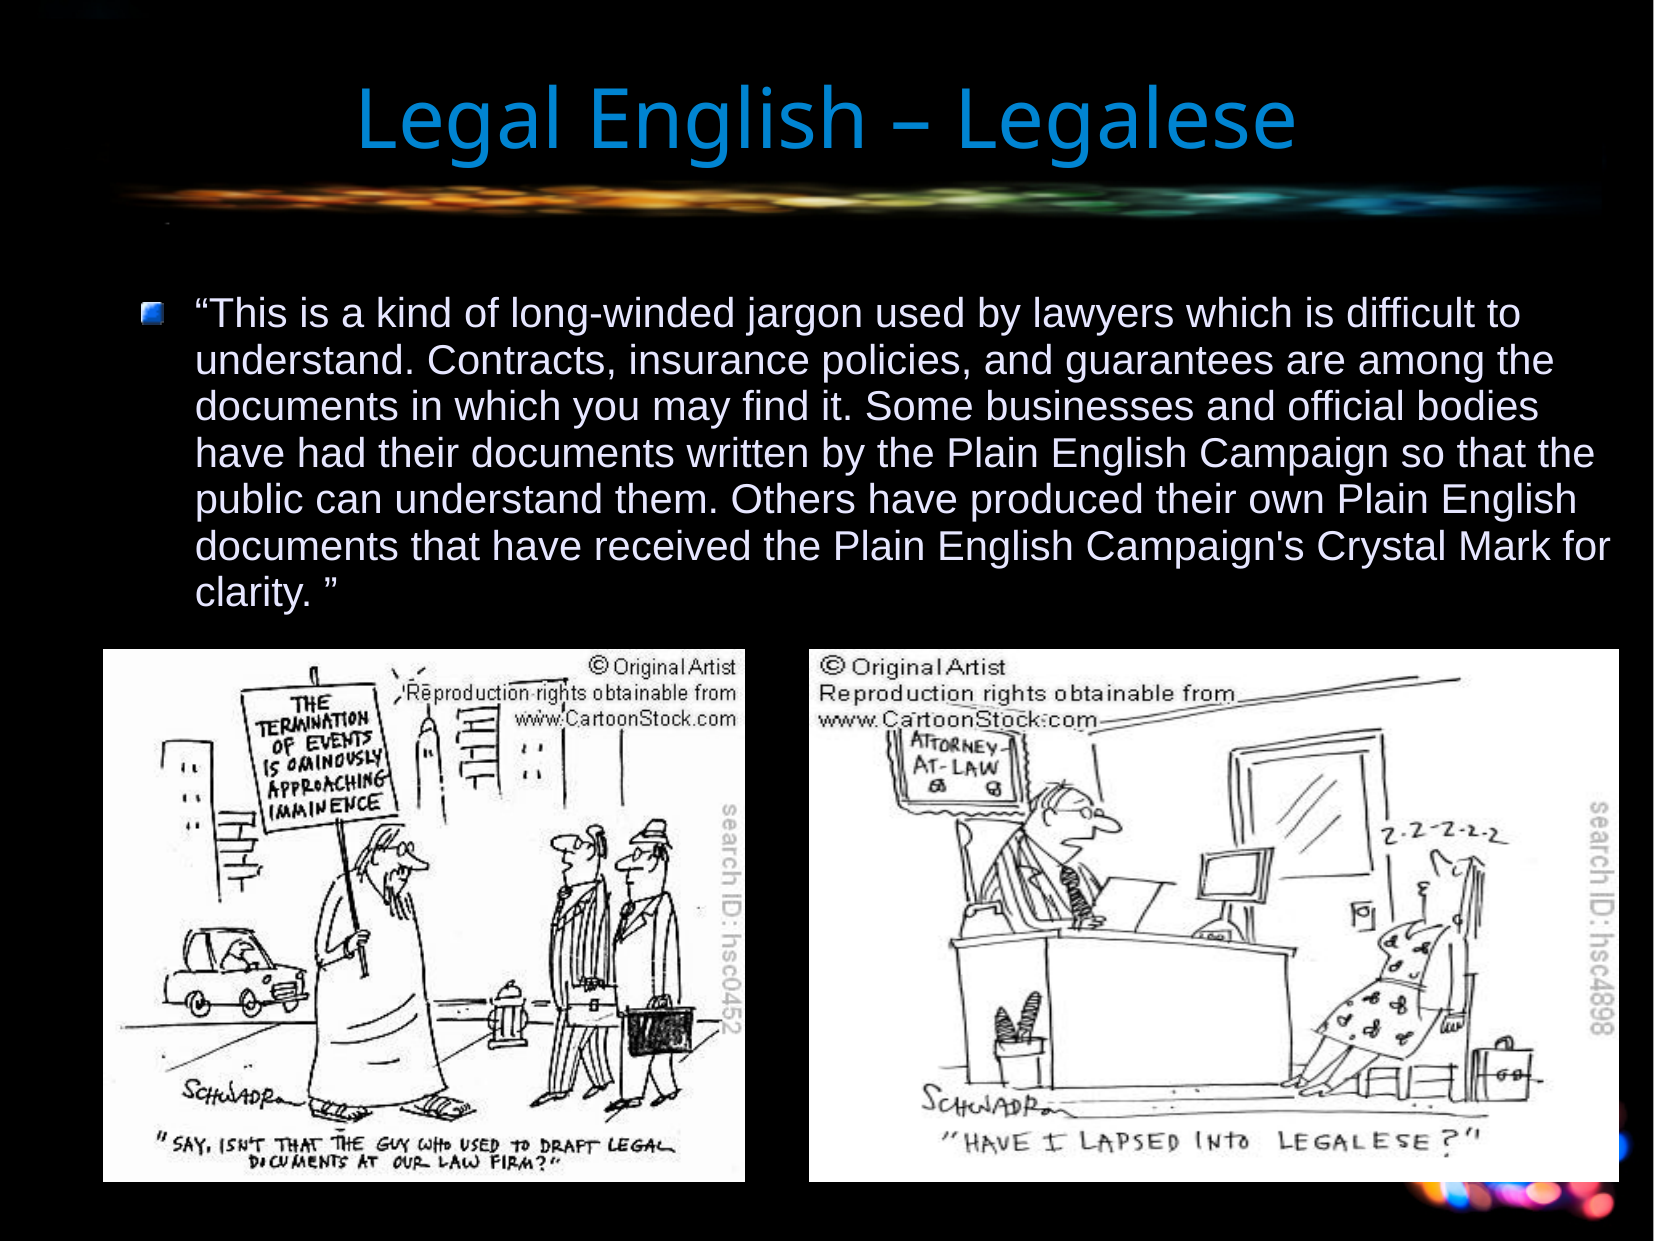

# Legal English – Legalese
“This is a kind of long-winded jargon used by lawyers which is difficult to understand. Contracts, insurance policies, and guarantees are among the documents in which you may find it. Some businesses and official bodies have had their documents written by the Plain English Campaign so that the public can understand them. Others have produced their own Plain English documents that have received the Plain English Campaign's Crystal Mark for clarity. ”